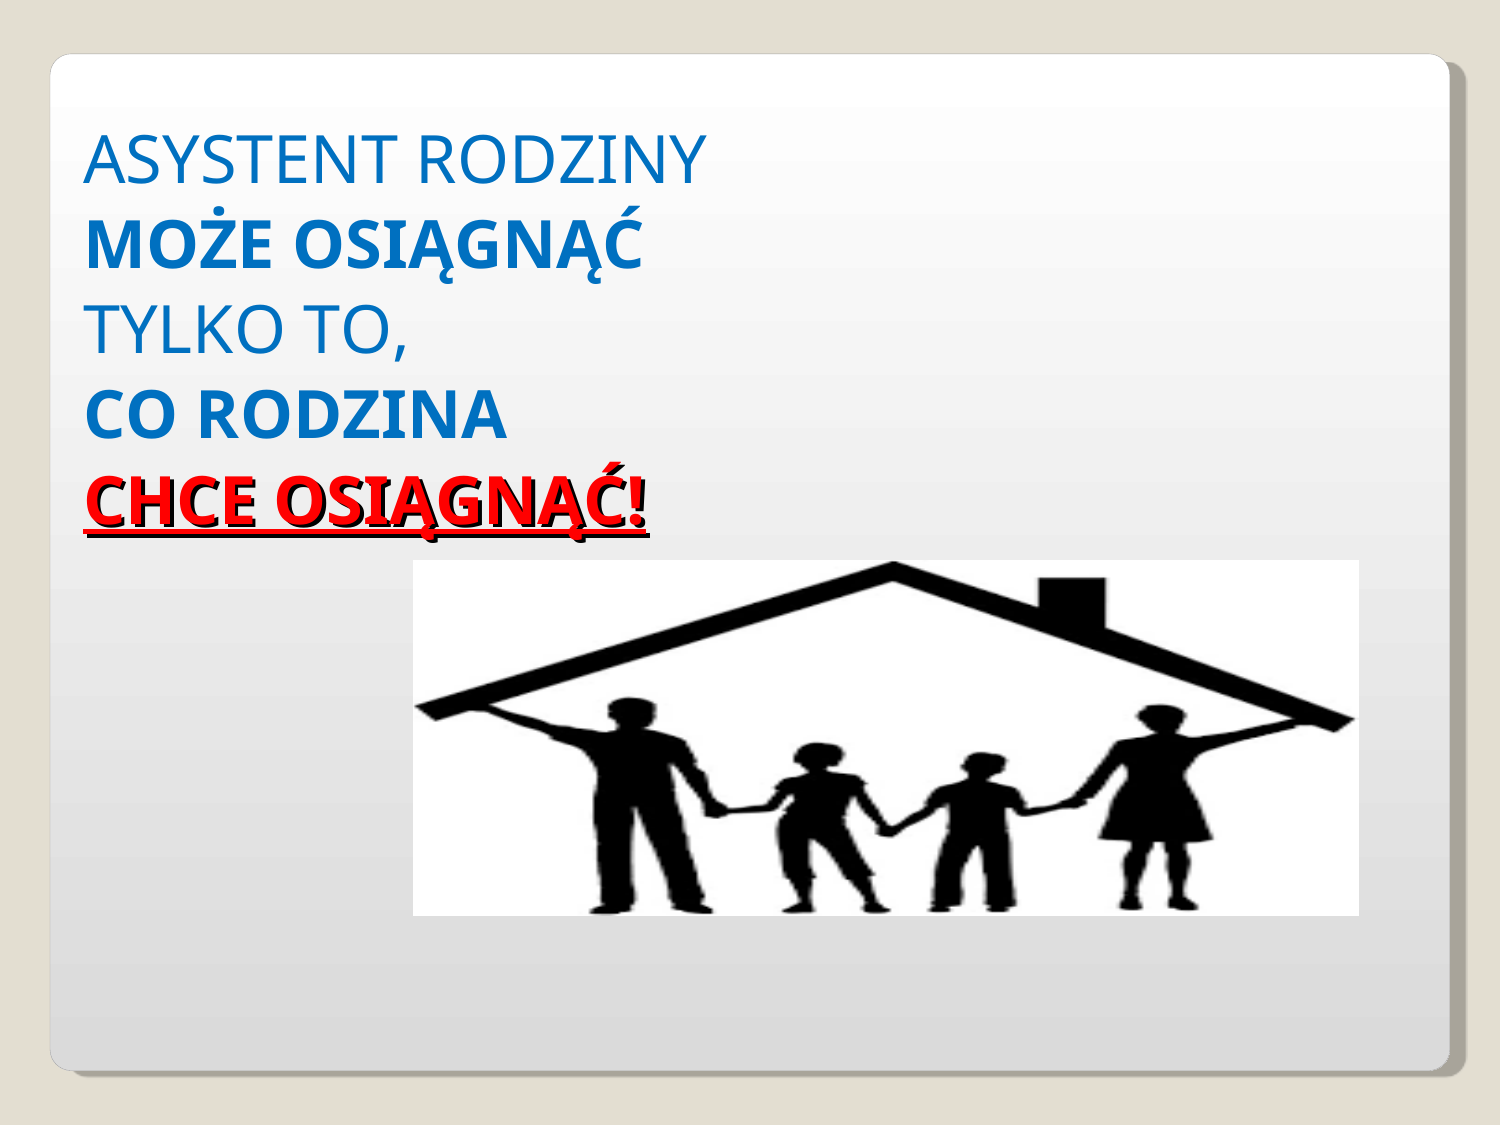

ASYSTENT RODZINY
MOŻE OSIĄGNĄĆ
TYLKO TO,
CO RODZINA
CHCE OSIĄGNĄĆ!